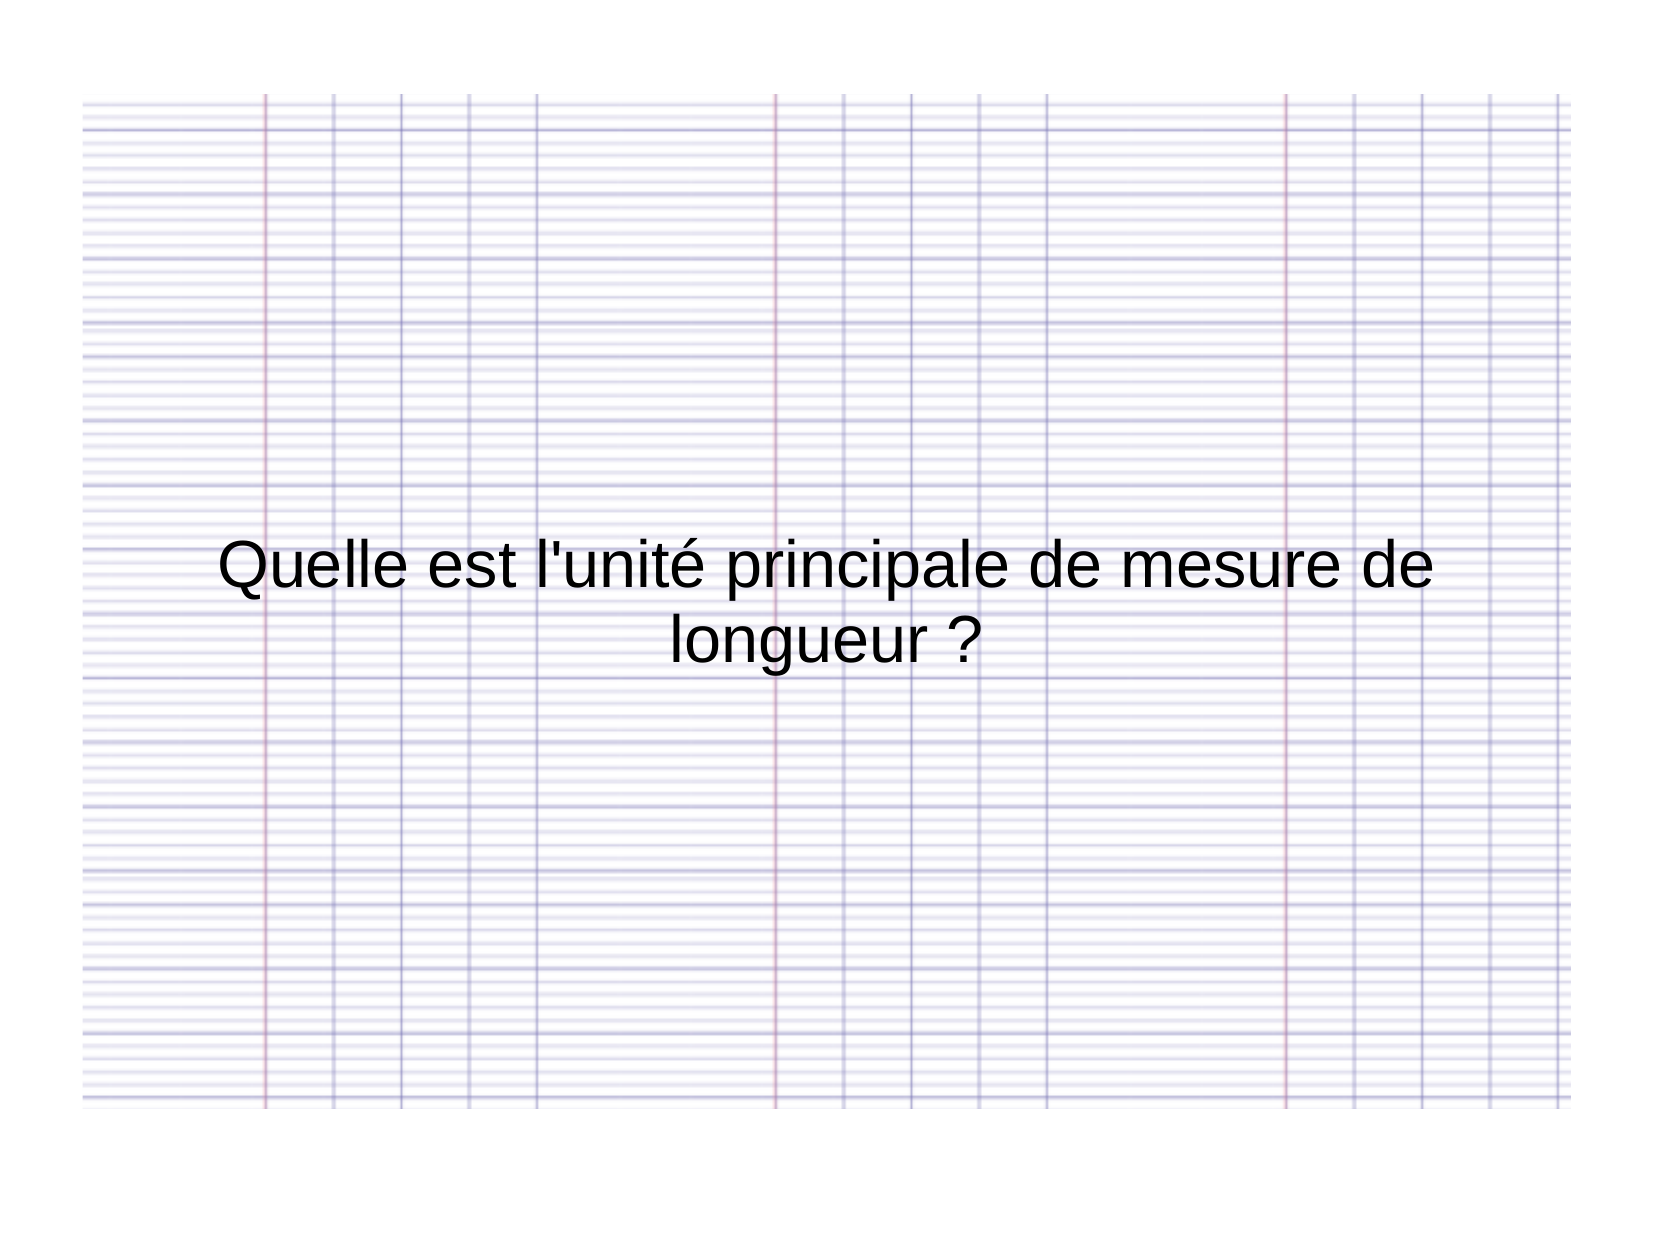

# Quelle est l'unité principale de mesure de longueur ?